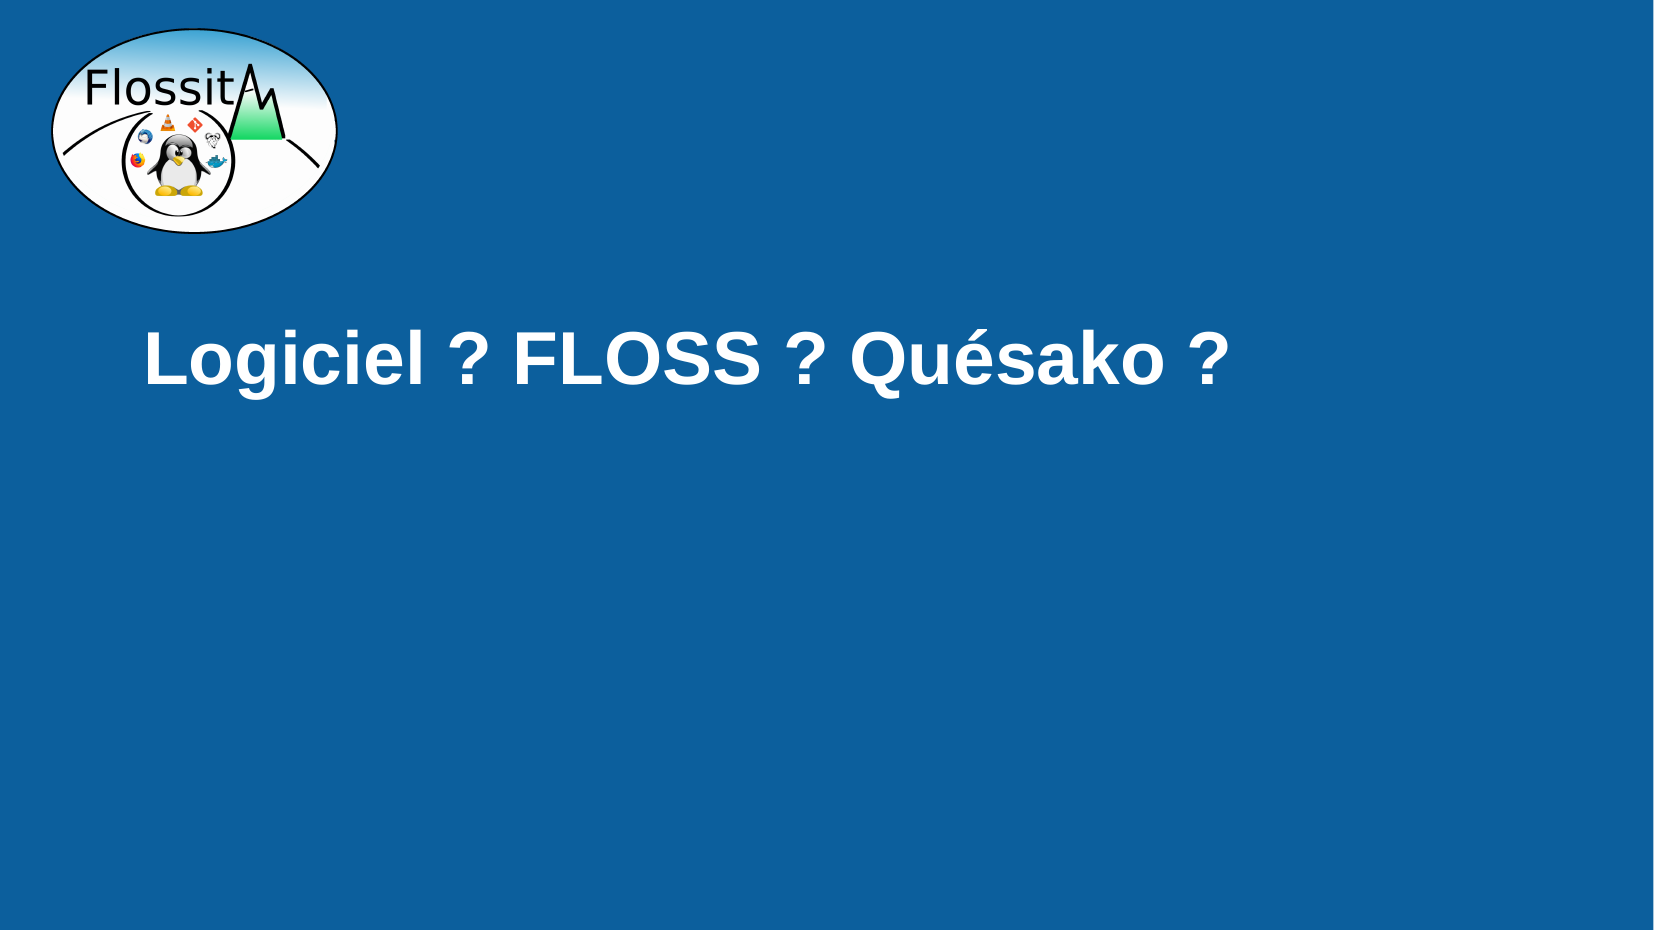

# Logiciel ? FLOSS ? Quésako ?